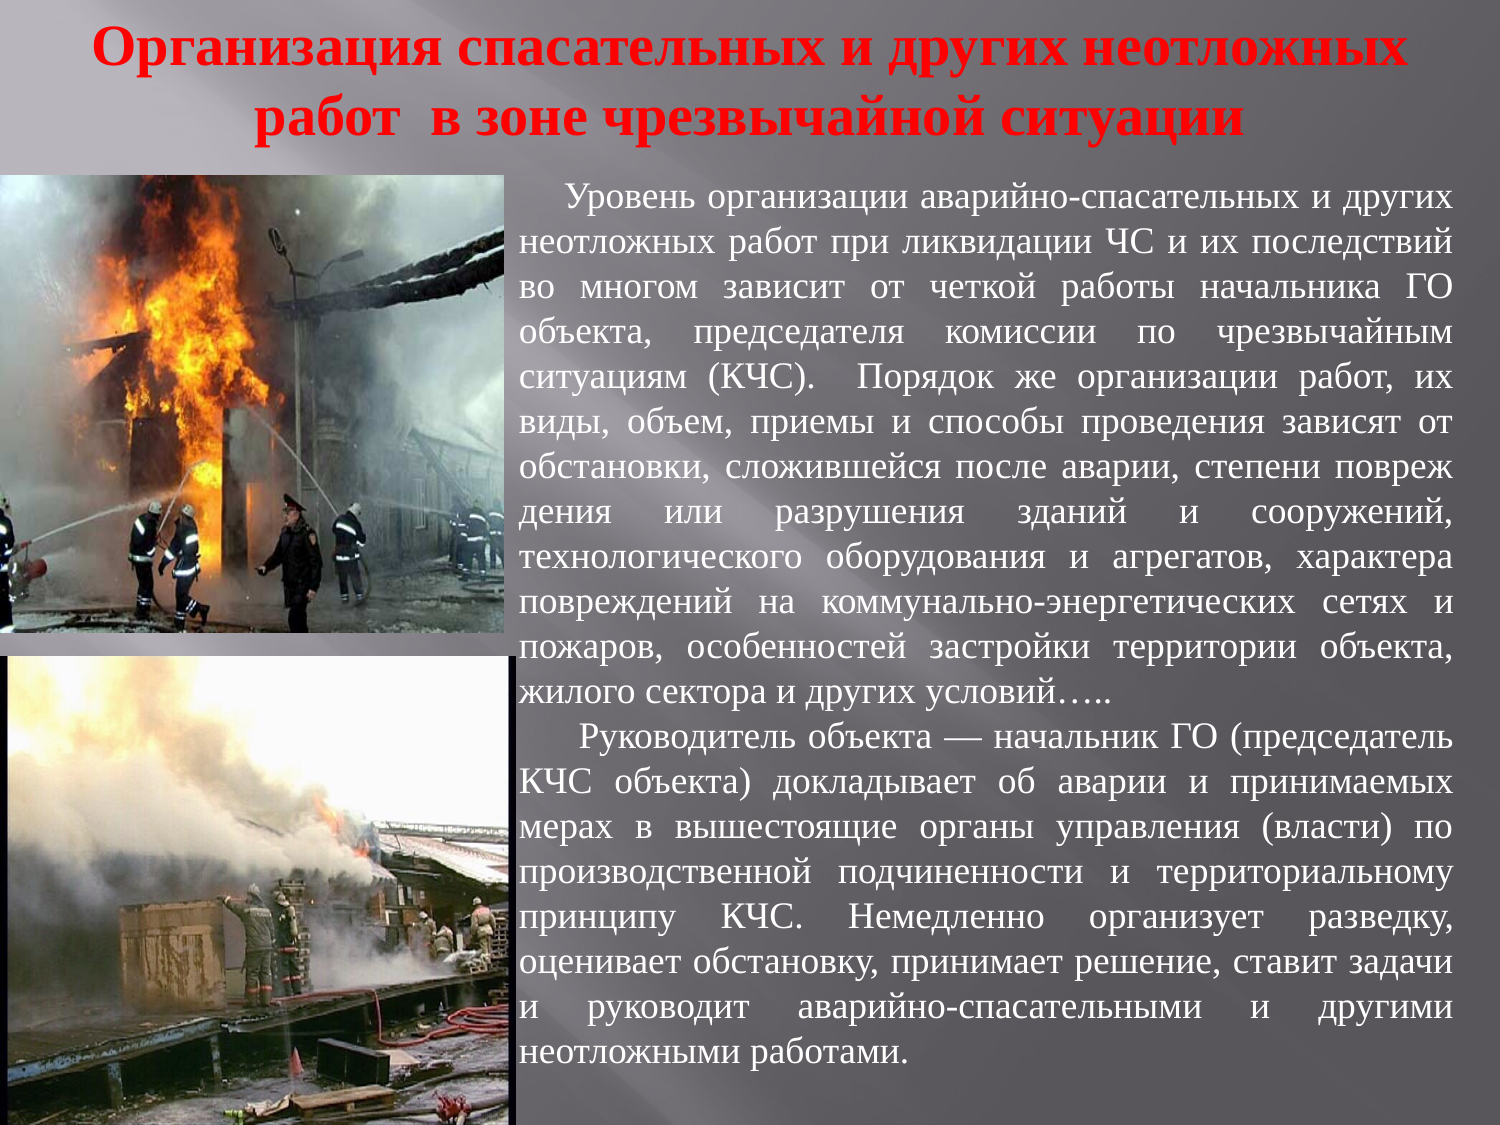

Организация спасательных и других неотложных работ в зоне чрезвычайной ситуации
  Уровень организации аварийно-спасательных и других неотложных работ при ликвидации ЧС и их последствий во многом зависит от четкой работы начальника ГО объекта, председателя комиссии по чрезвычайным ситуациям (КЧС). Порядок же организации работ, их виды, объем, приемы и способы проведения зависят от обстановки, сложившейся после аварии, степени повреж­дения или разрушения зданий и сооружений, технологического оборудования и агрегатов, характера повреждений на коммунально-энер­гетических сетях и пожаров, особенностей за­стройки территории объекта, жилого сектора и других условий…..
 Руководитель объекта — начальник ГО (председатель КЧС объекта) докладыва­ет об аварии и принимаемых мерах в вышестоящие органы управления (власти) по производственной подчиненнос­ти и территориальному принципу КЧС. Немедленно организует раз­ведку, оценивает обстановку, принимает решение, ставит задачи и ру­ководит аварийно-спасательными и другими неотложными работами.